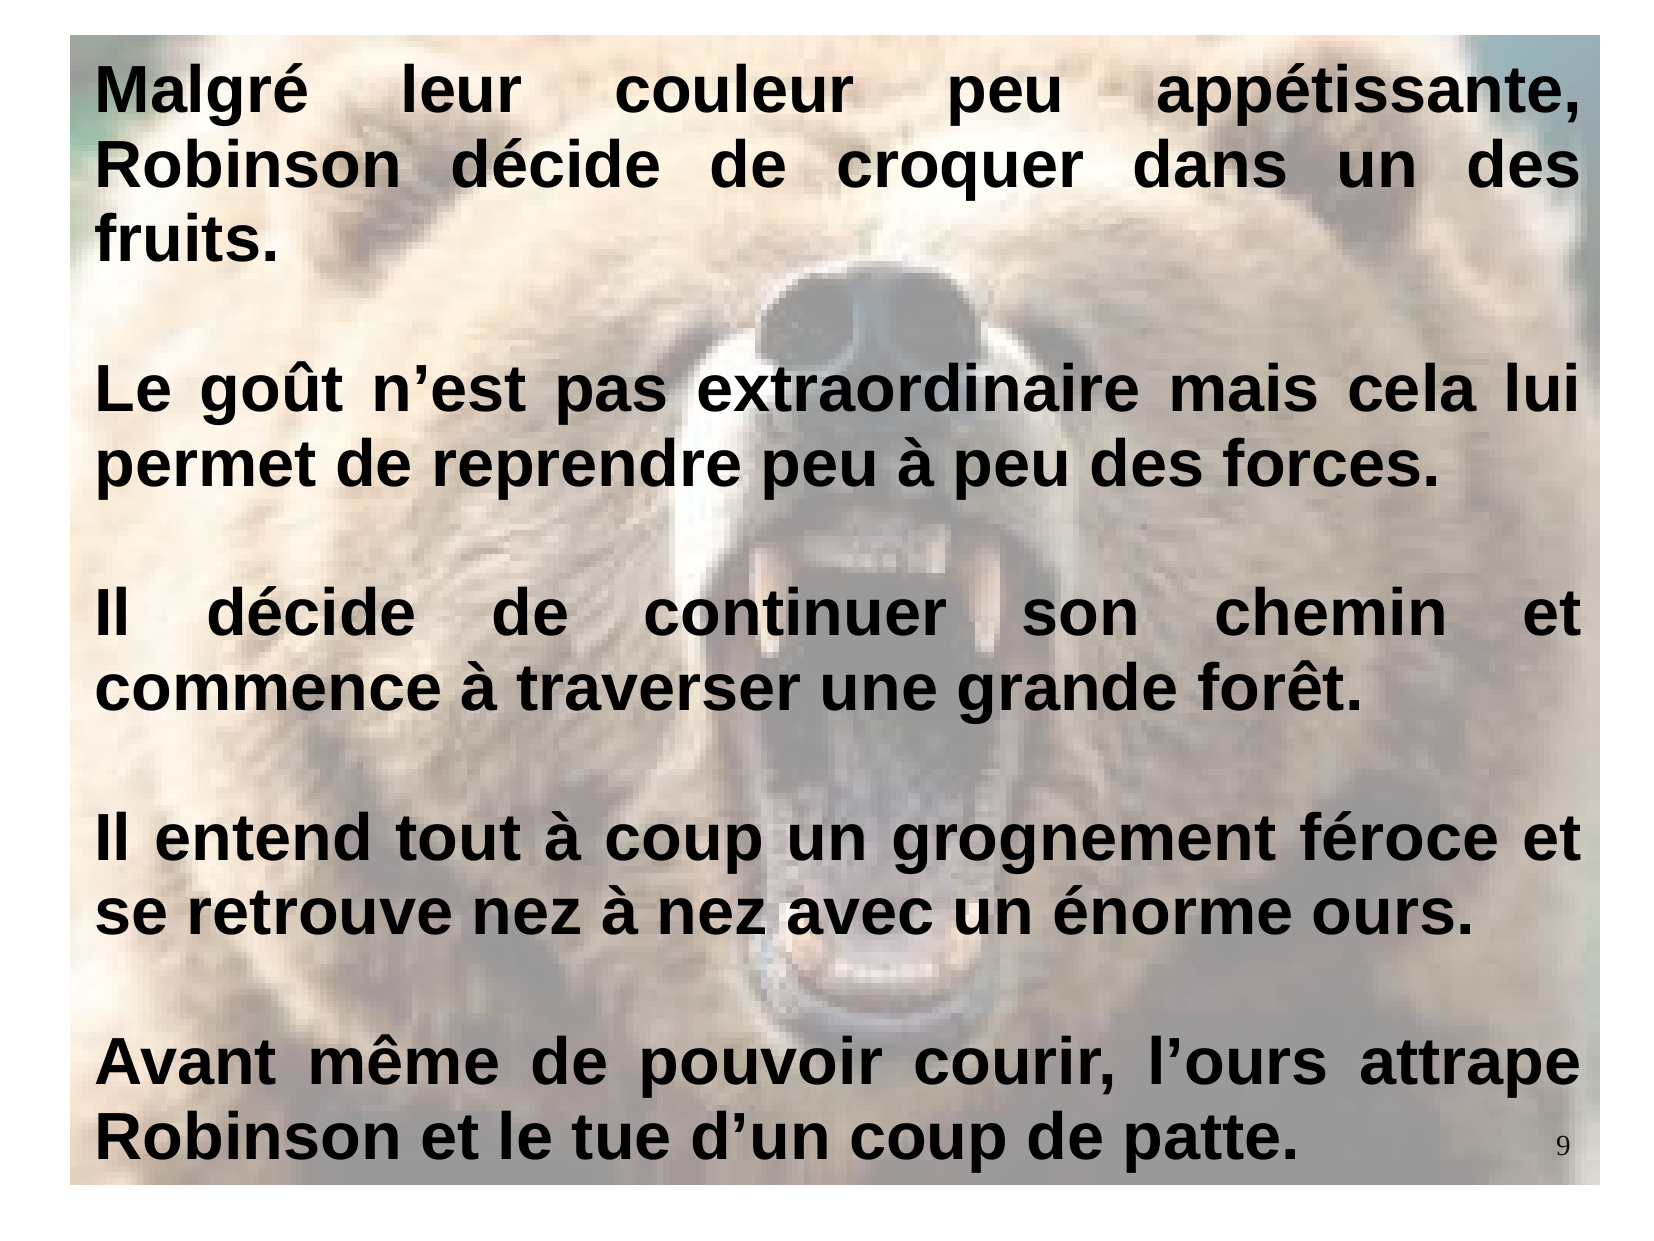

# Malgré leur couleur peu appétissante, Robinson décide de croquer dans un des fruits.
Le goût n’est pas extraordinaire mais cela lui permet de reprendre peu à peu des forces.
Il décide de continuer son chemin et commence à traverser une grande forêt.
Il entend tout à coup un grognement féroce et se retrouve nez à nez avec un énorme ours.
Avant même de pouvoir courir, l’ours attrape Robinson et le tue d’un coup de patte.
9